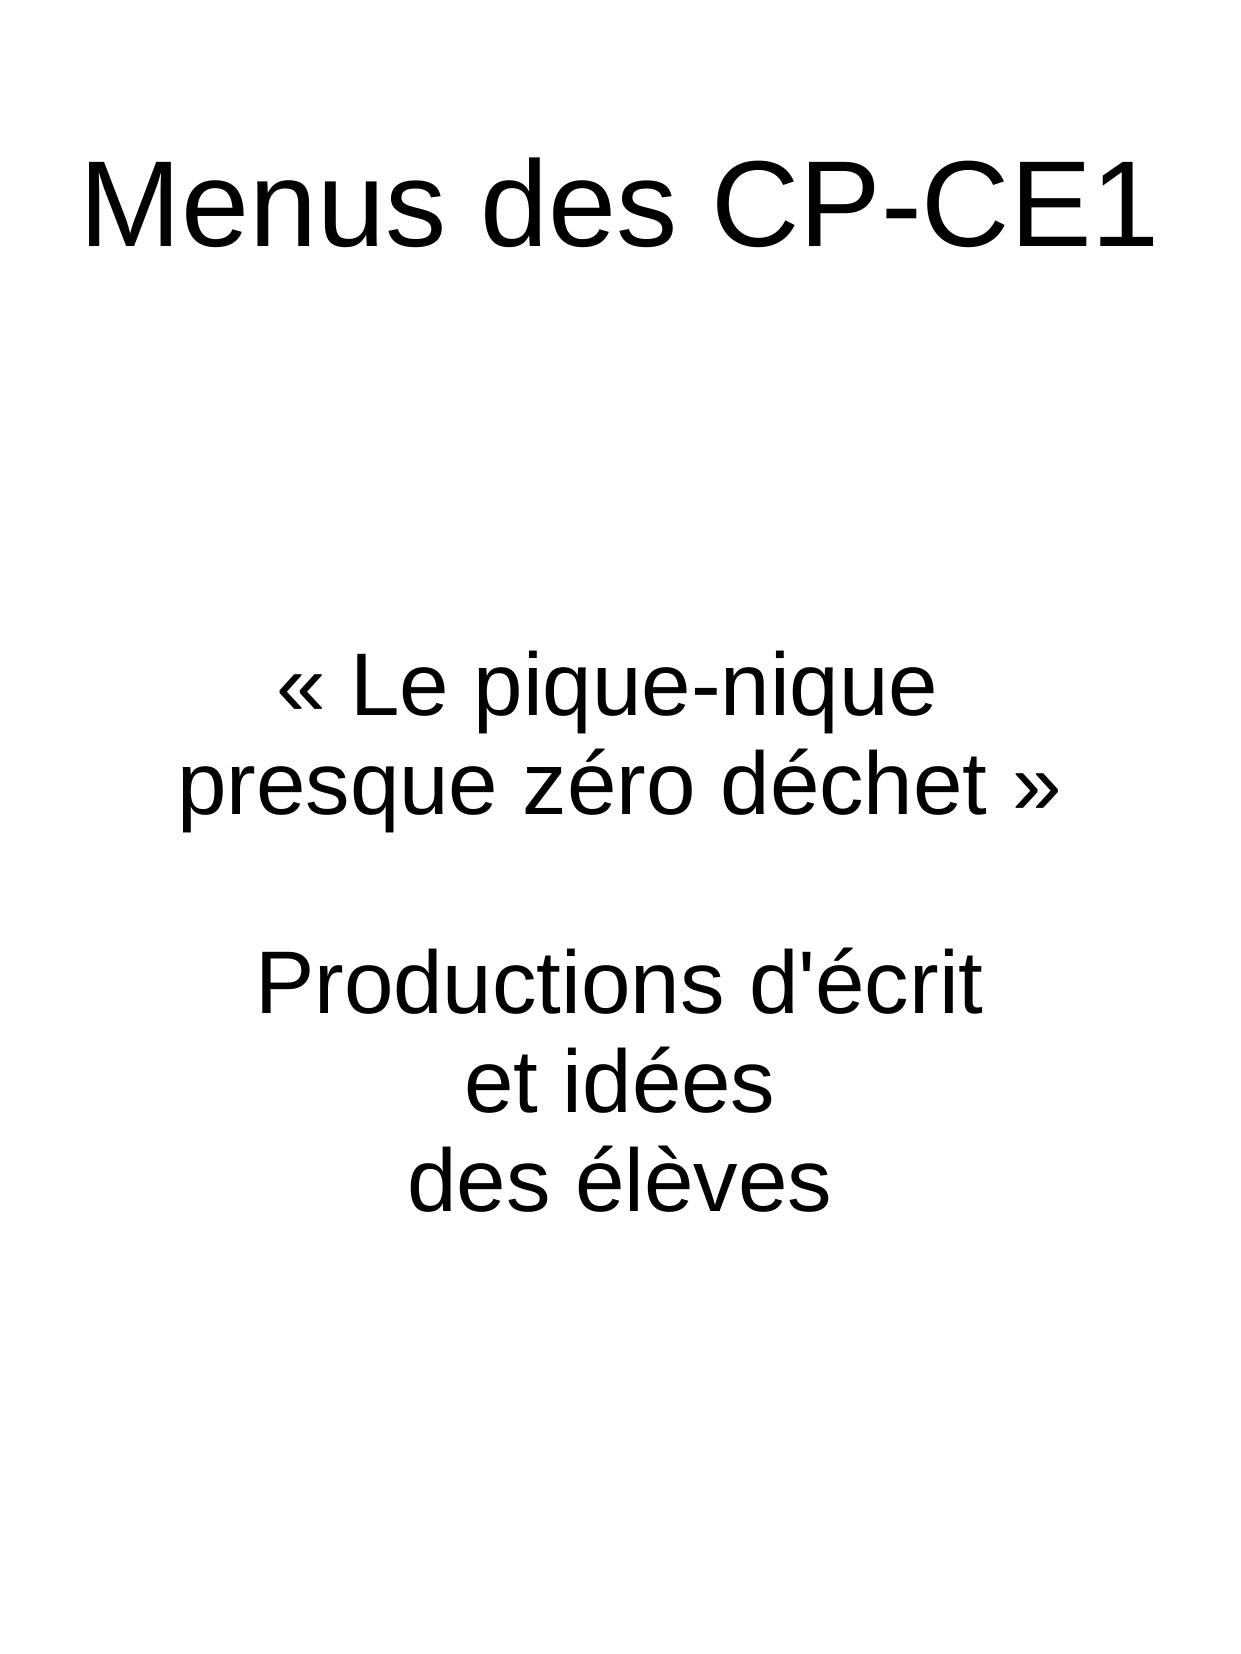

# Menus des CP-CE1
« Le pique-nique
presque zéro déchet »
Productions d'écrit
et idées
des élèves